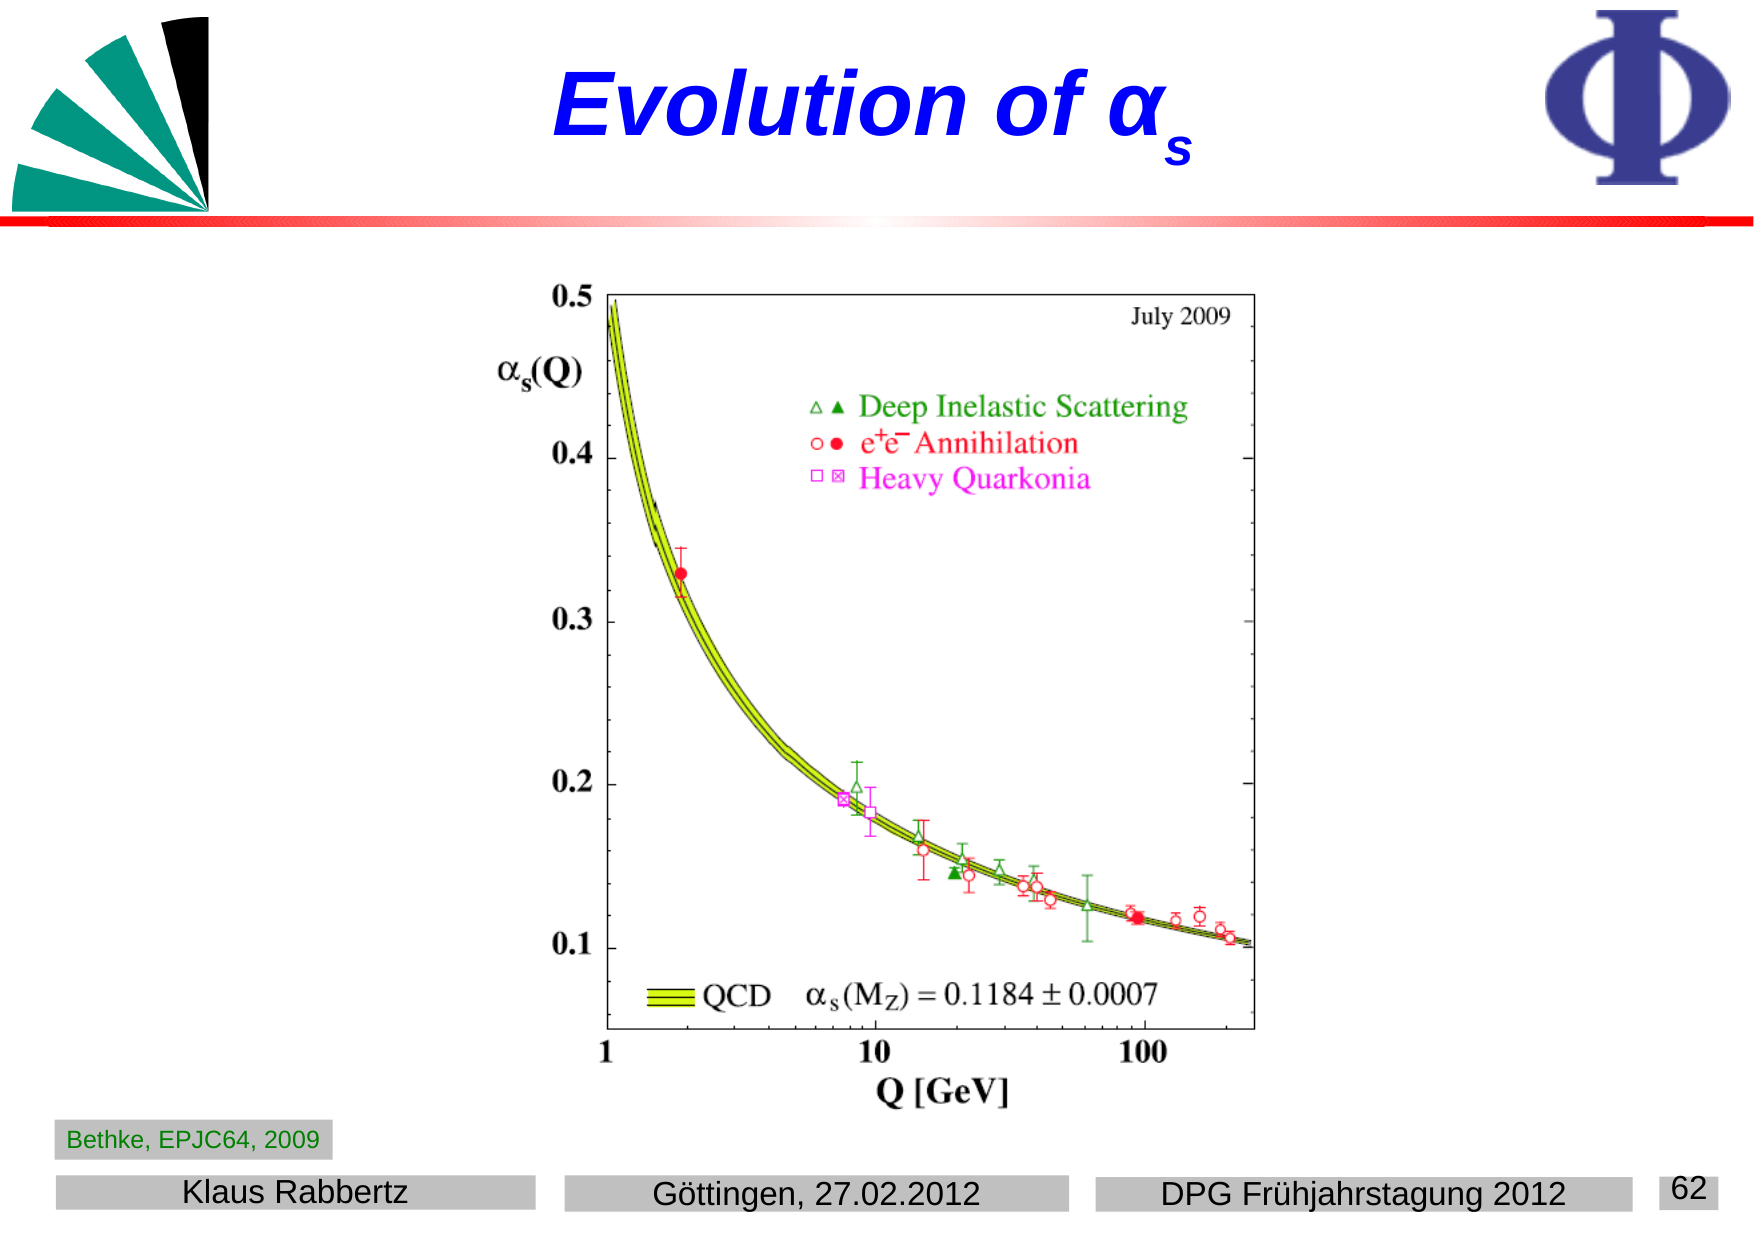

# Evolution of αs
Bethke, EPJC64, 2009